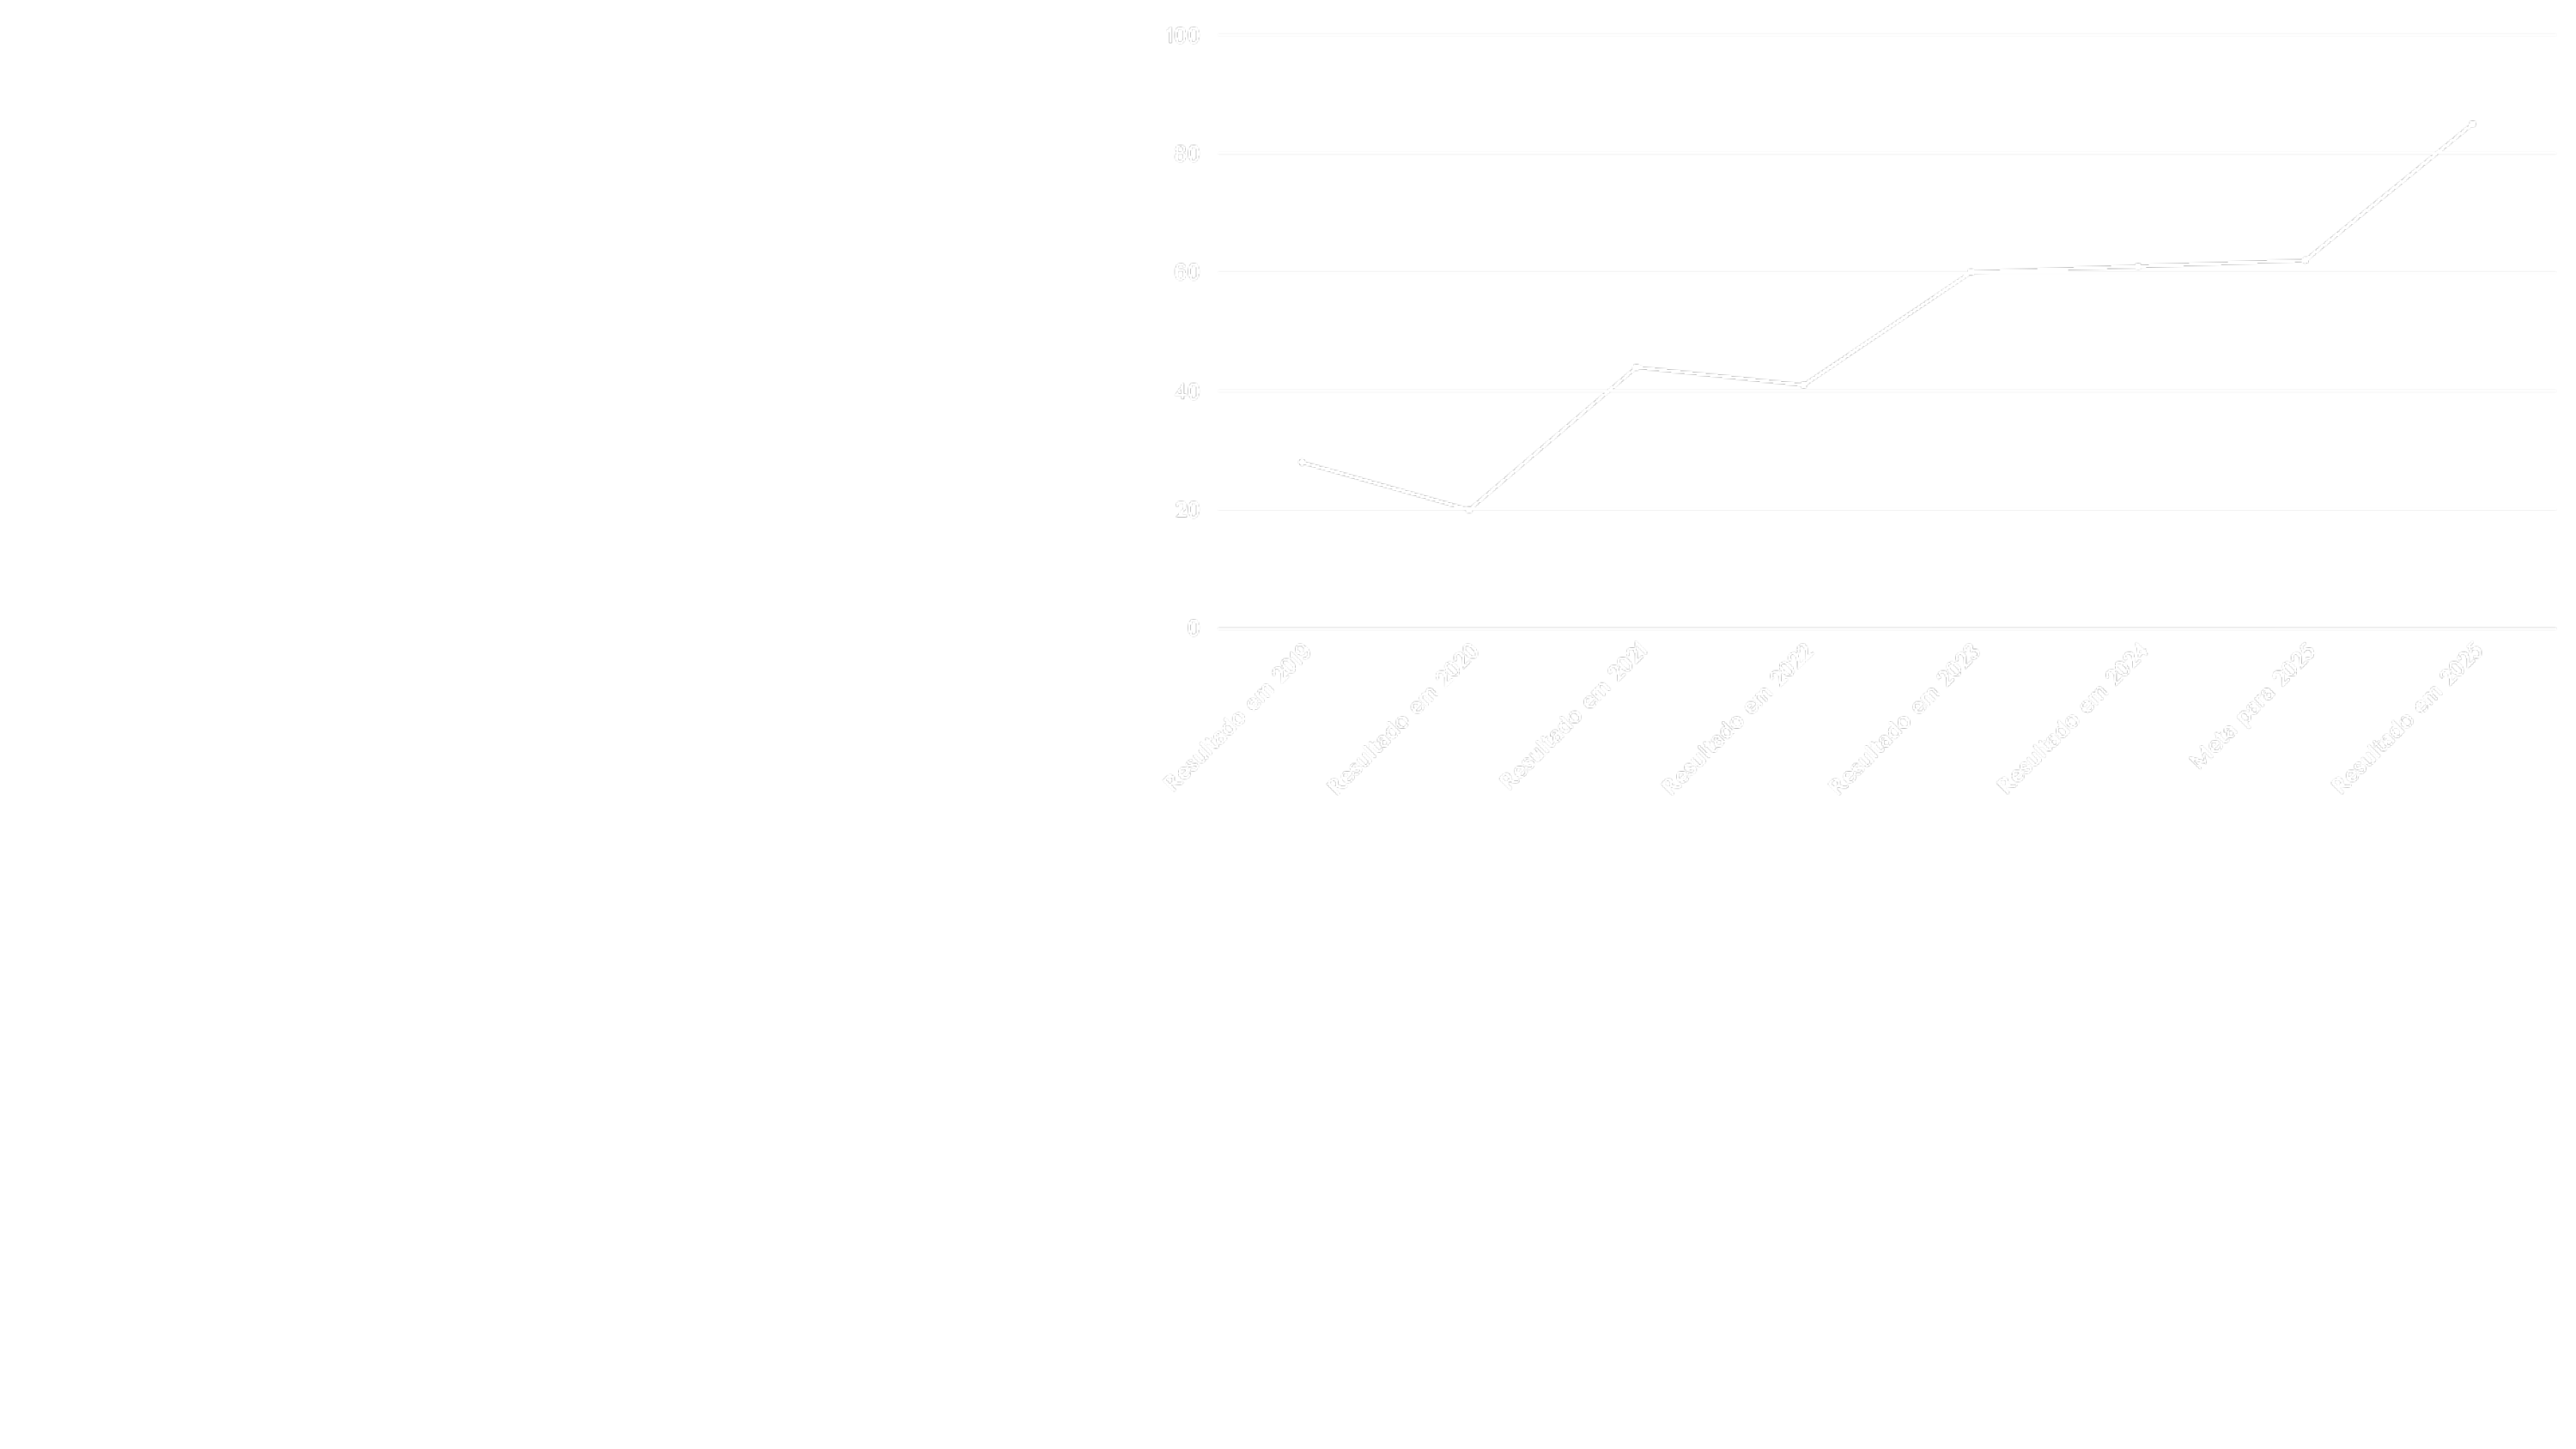

Indicador - Percentual de Aquisições e Contratações Sustentáveis sobre a Totalidade – PCS
Unidade de medida: Percentual (%)
Definição da Meta:Aumentar gradualmente em 1% as contratações realizadas com a inclusão de critério de sustentabilidade, considerando o ano anterior.
Resultado 2019 - 28,75
Resultado 2020 - 20
Resultado 2021 - 44,44%
Resultado 2022 - 41,23%
Resultado 2023 - 60%
Resultado em 2024 - 61%
Meta para 2025 - 62%
Resultado em 2025 - 85%